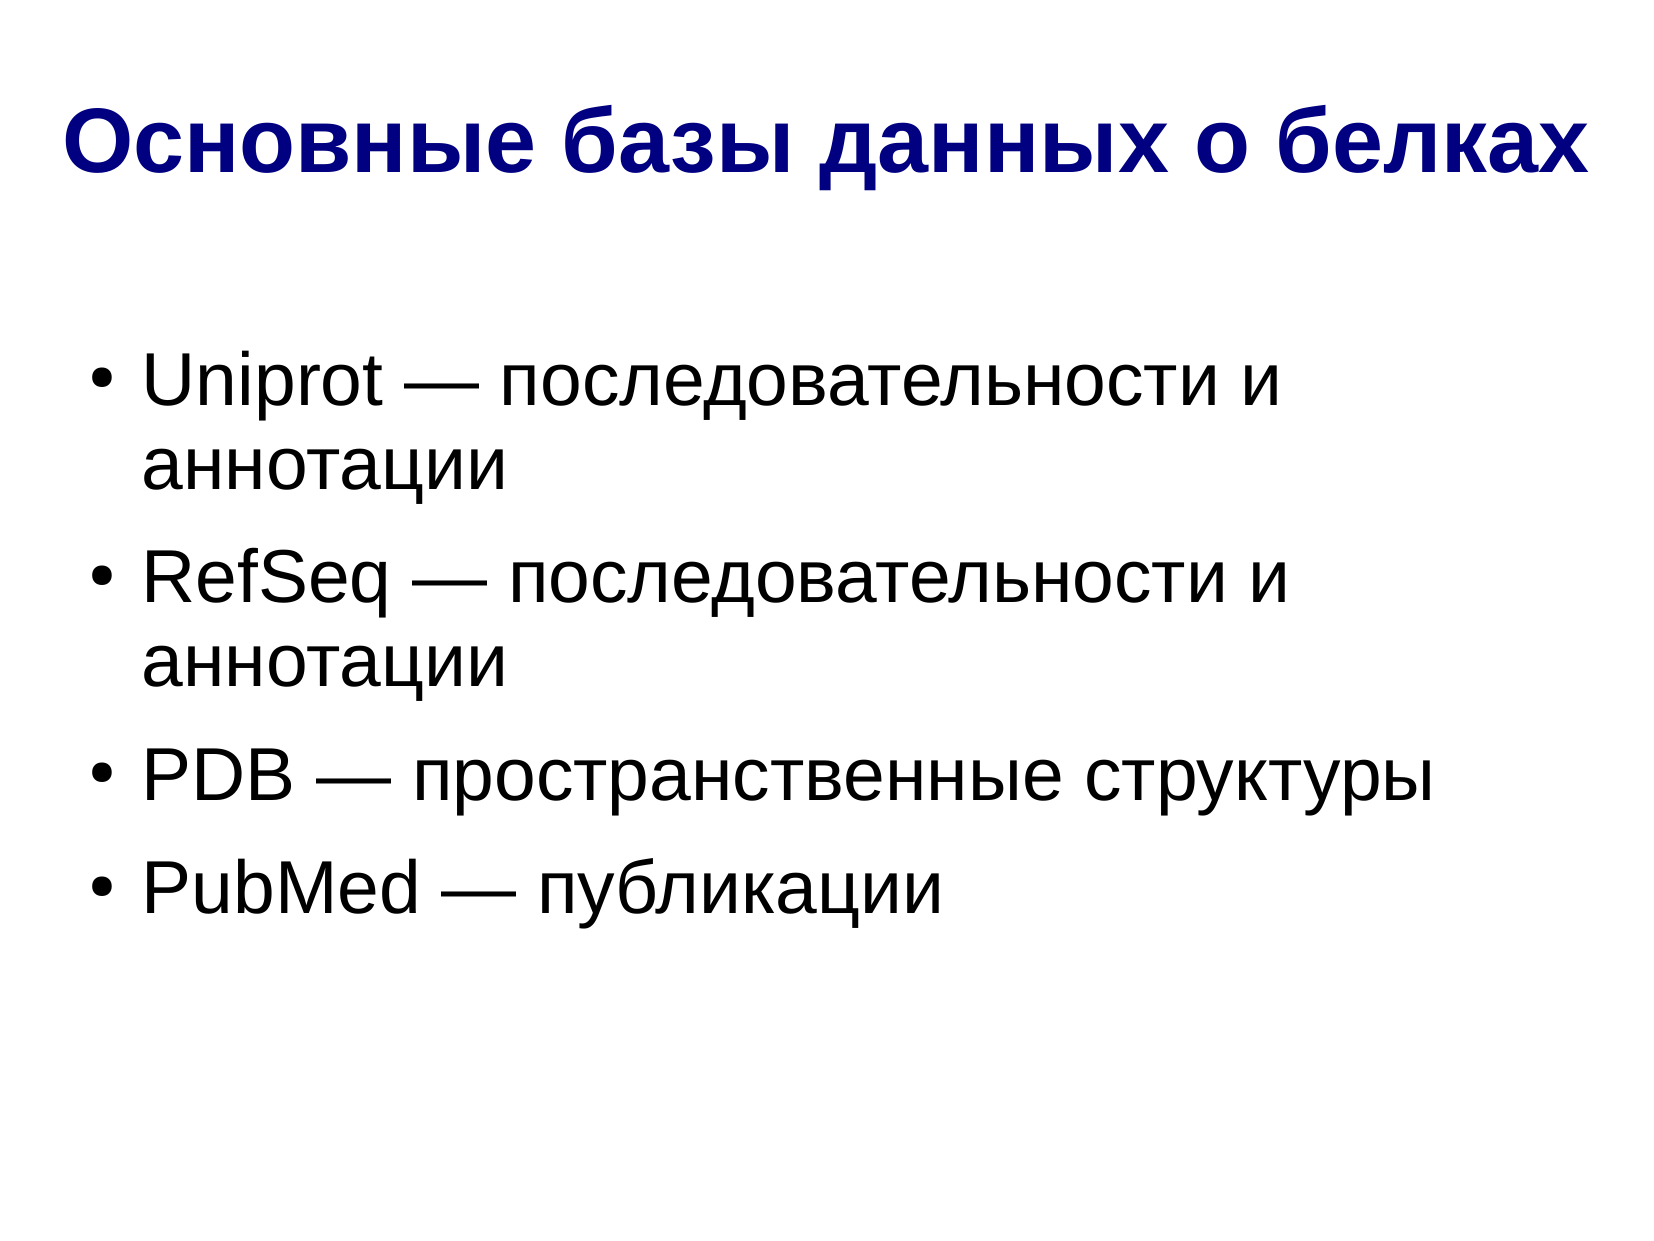

# Основные базы данных о белках
Uniprot — последовательности и аннотации
RefSeq — последовательности и аннотации
PDB — пространственные структуры
PubMed — публикации